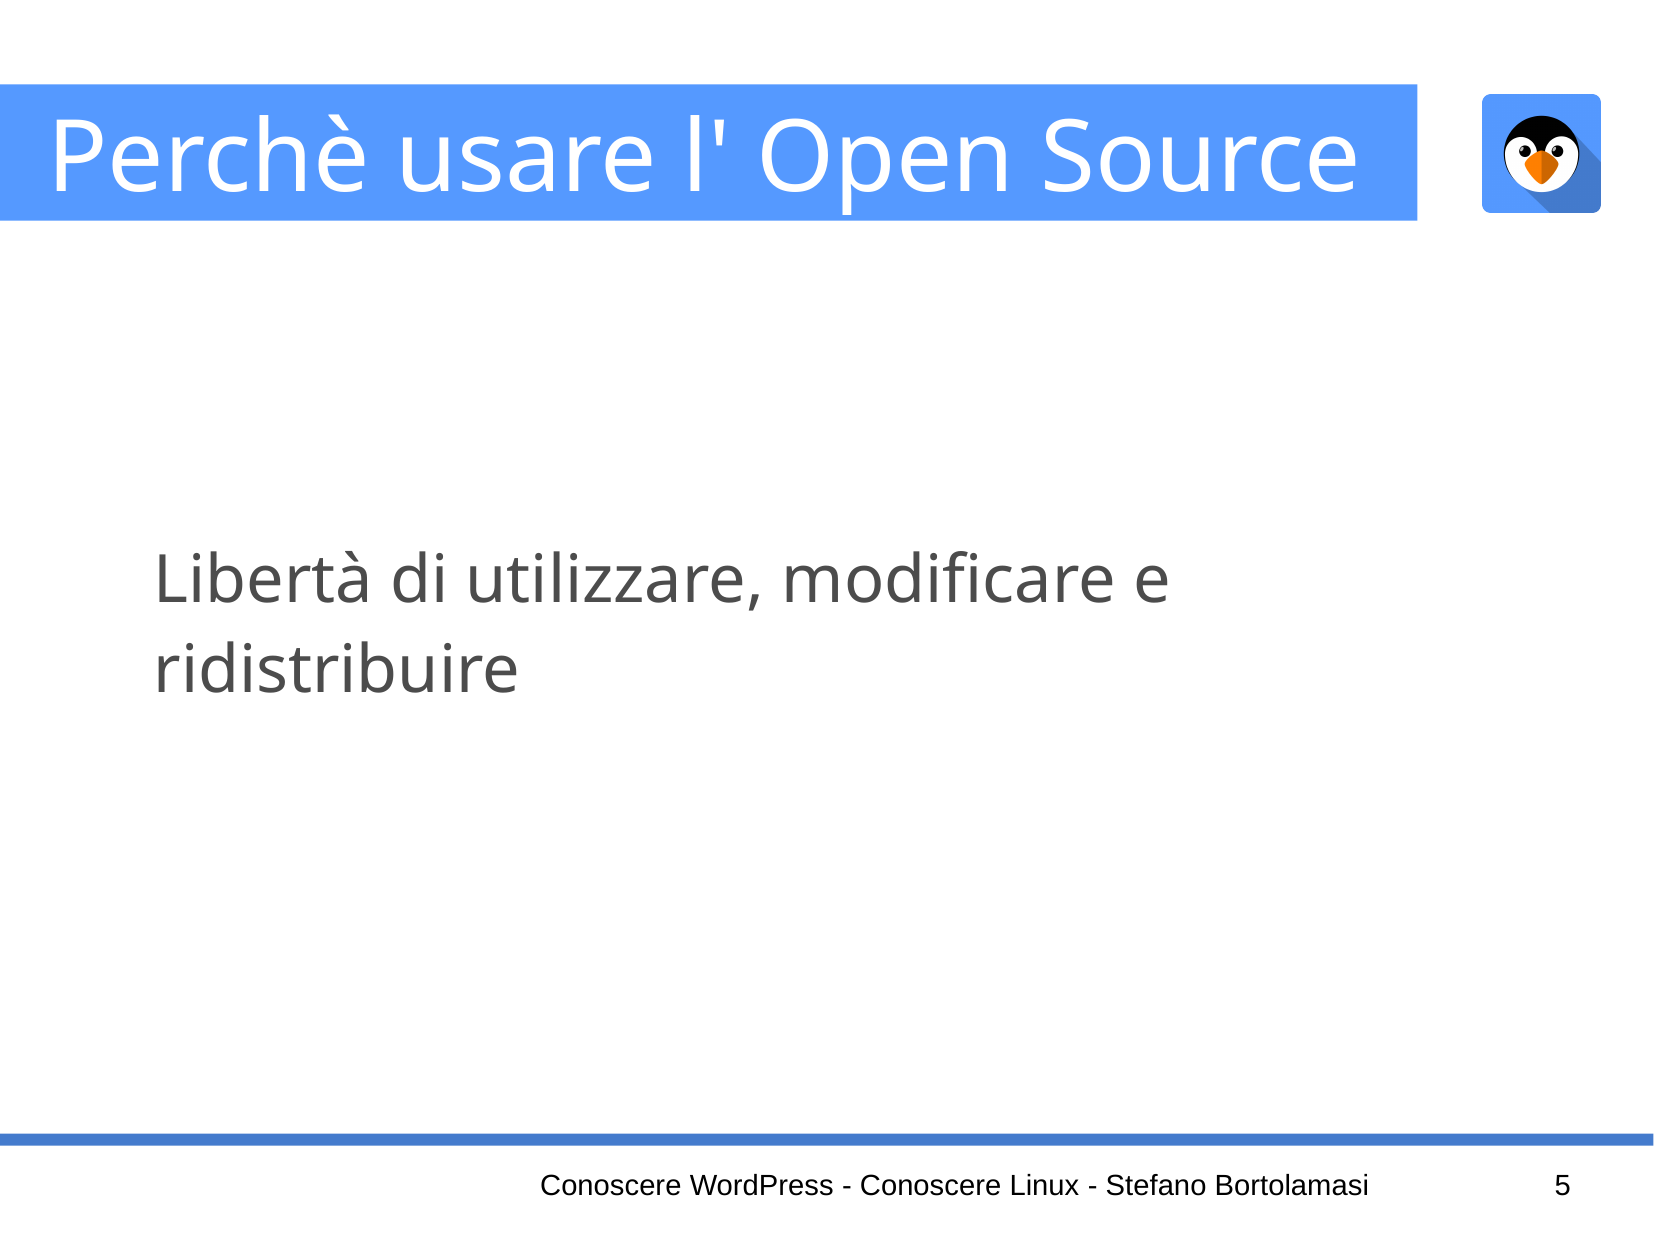

# Perchè usare l' Open Source
Libertà di utilizzare, modificare e ridistribuire
Conoscere WordPress - Conoscere Linux - Stefano Bortolamasi
5